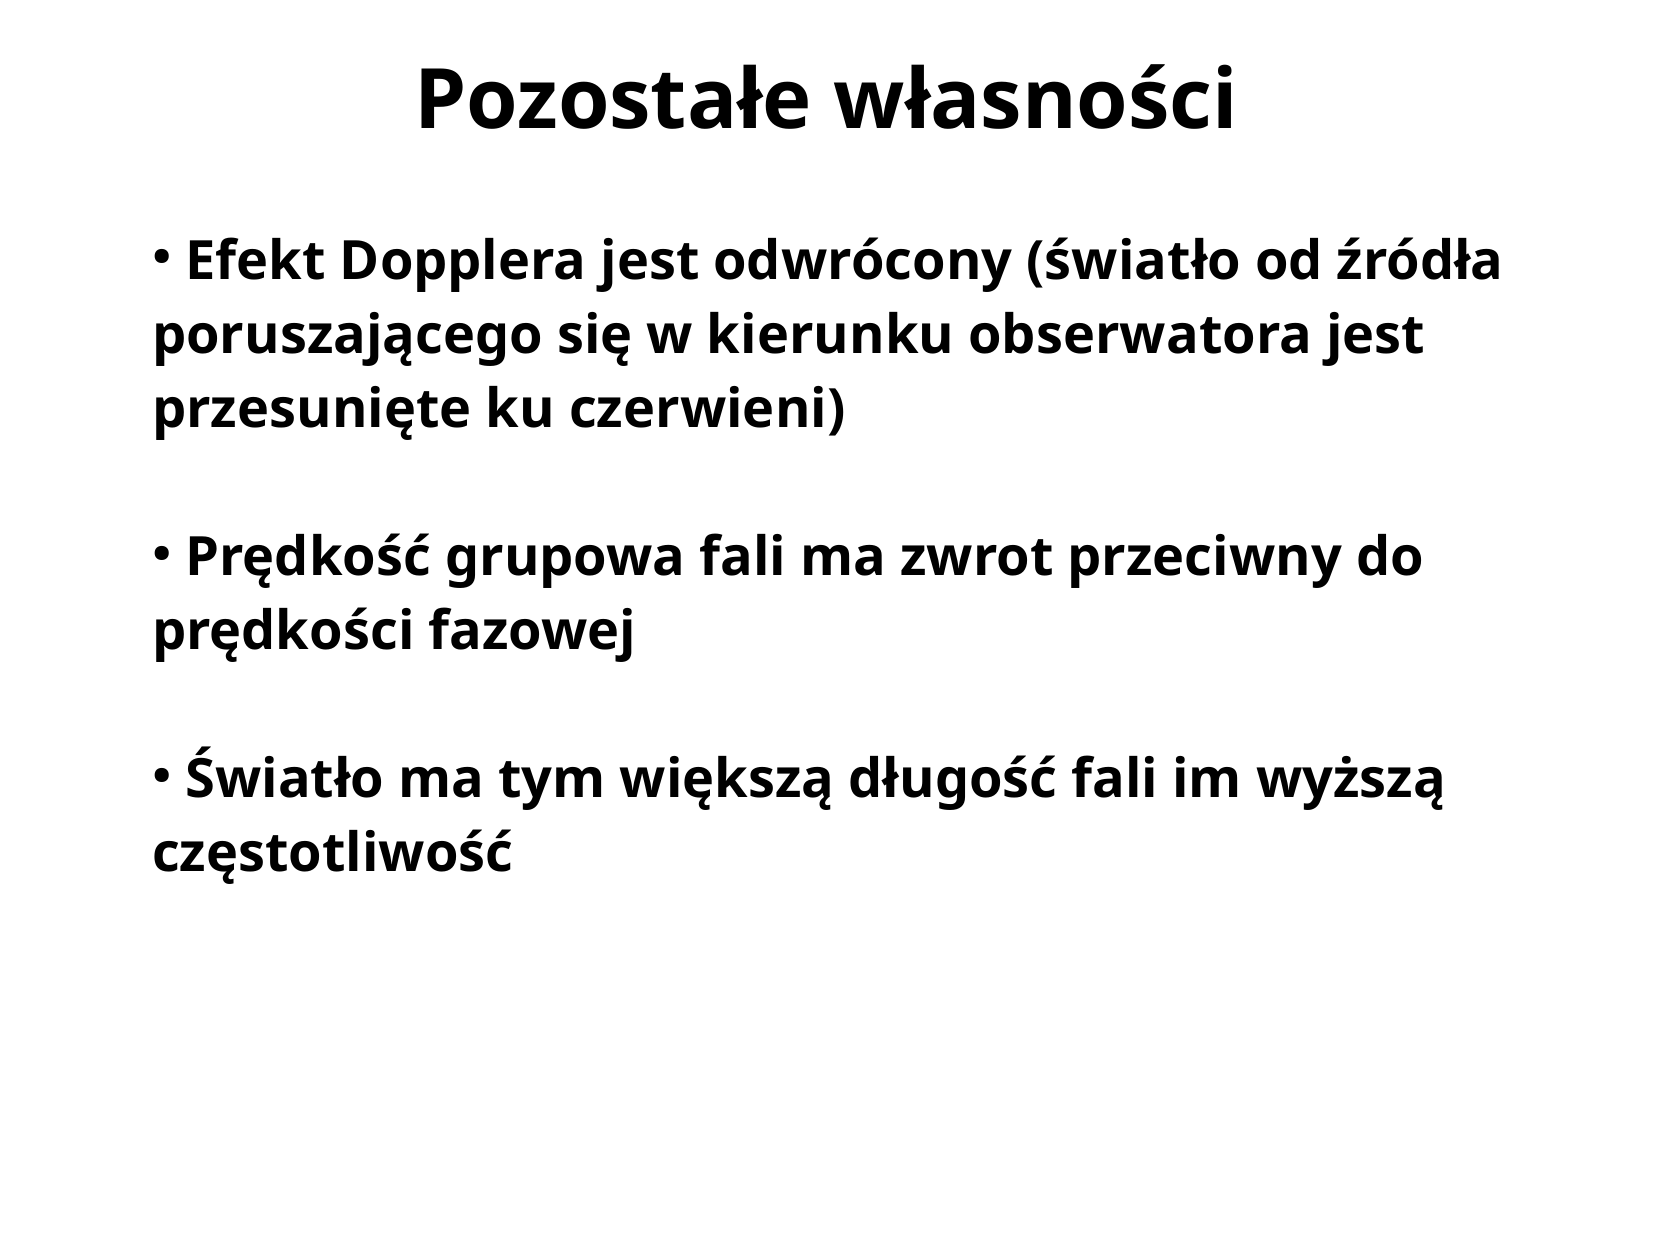

# Pozostałe własności
 Efekt Dopplera jest odwrócony (światło od źródła poruszającego się w kierunku obserwatora jest przesunięte ku czerwieni)
 Prędkość grupowa fali ma zwrot przeciwny do prędkości fazowej
 Światło ma tym większą długość fali im wyższą częstotliwość